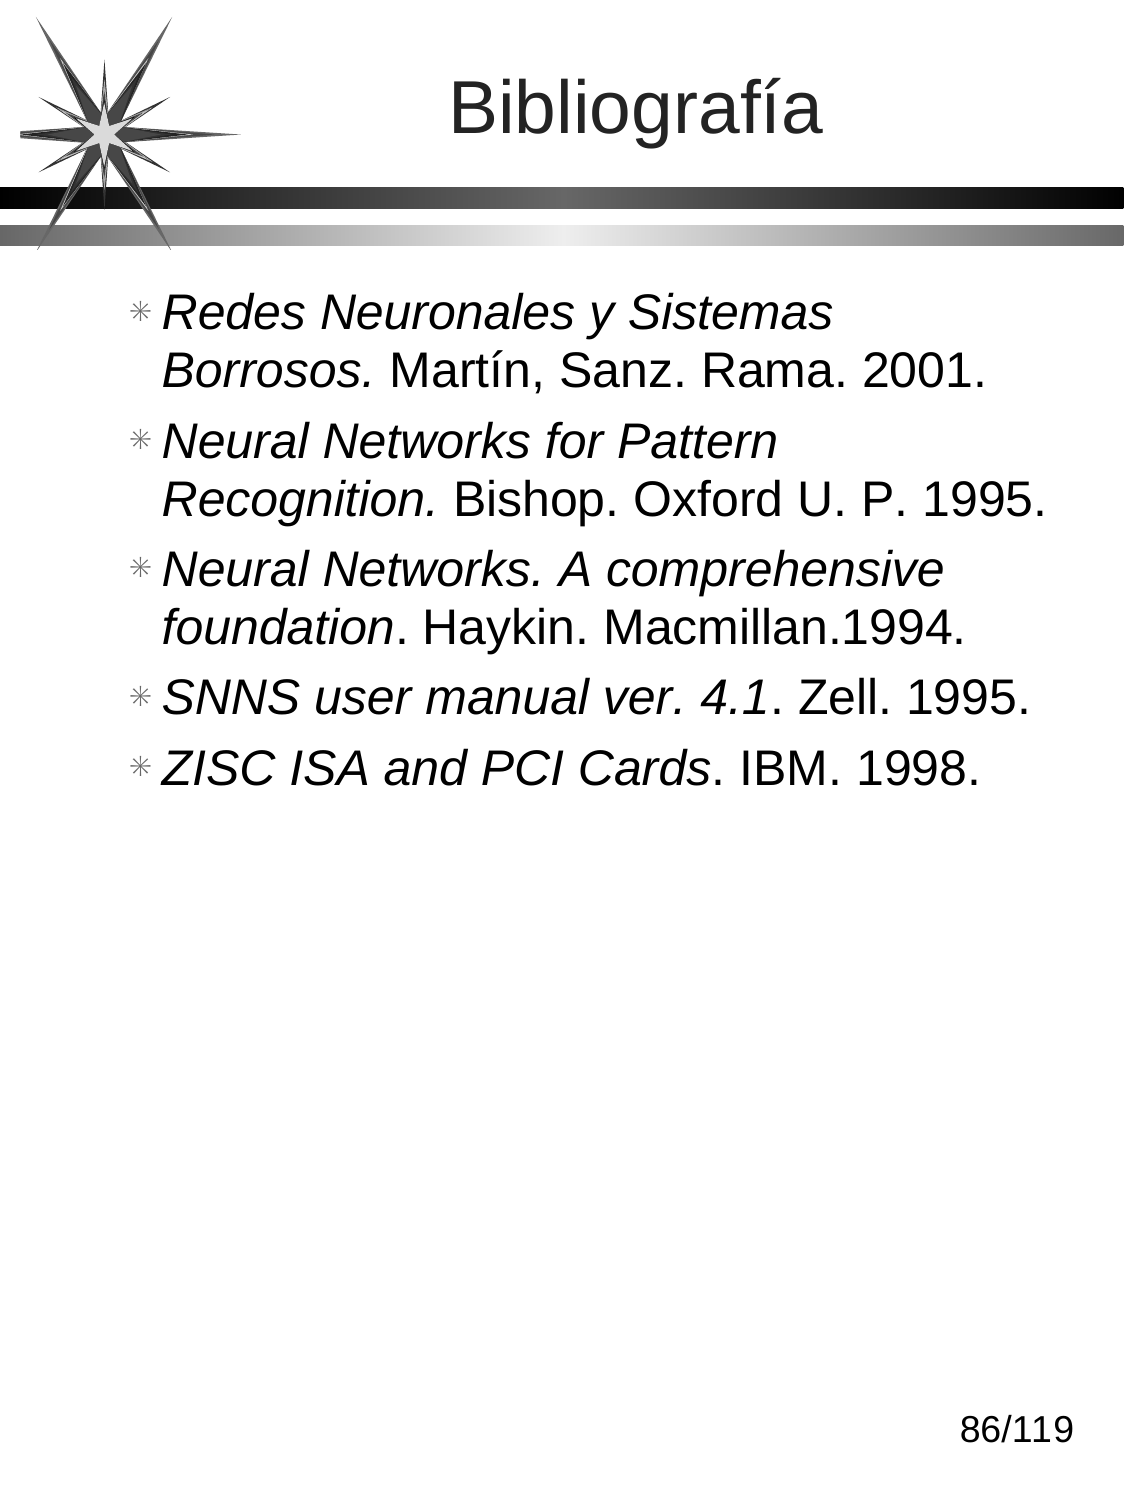

# Bibliografía
Redes Neuronales y Sistemas Borrosos. Martín, Sanz. Rama. 2001.
Neural Networks for Pattern Recognition. Bishop. Oxford U. P. 1995.
Neural Networks. A comprehensive foundation. Haykin. Macmillan.1994.
SNNS user manual ver. 4.1. Zell. 1995.
ZISC ISA and PCI Cards. IBM. 1998.